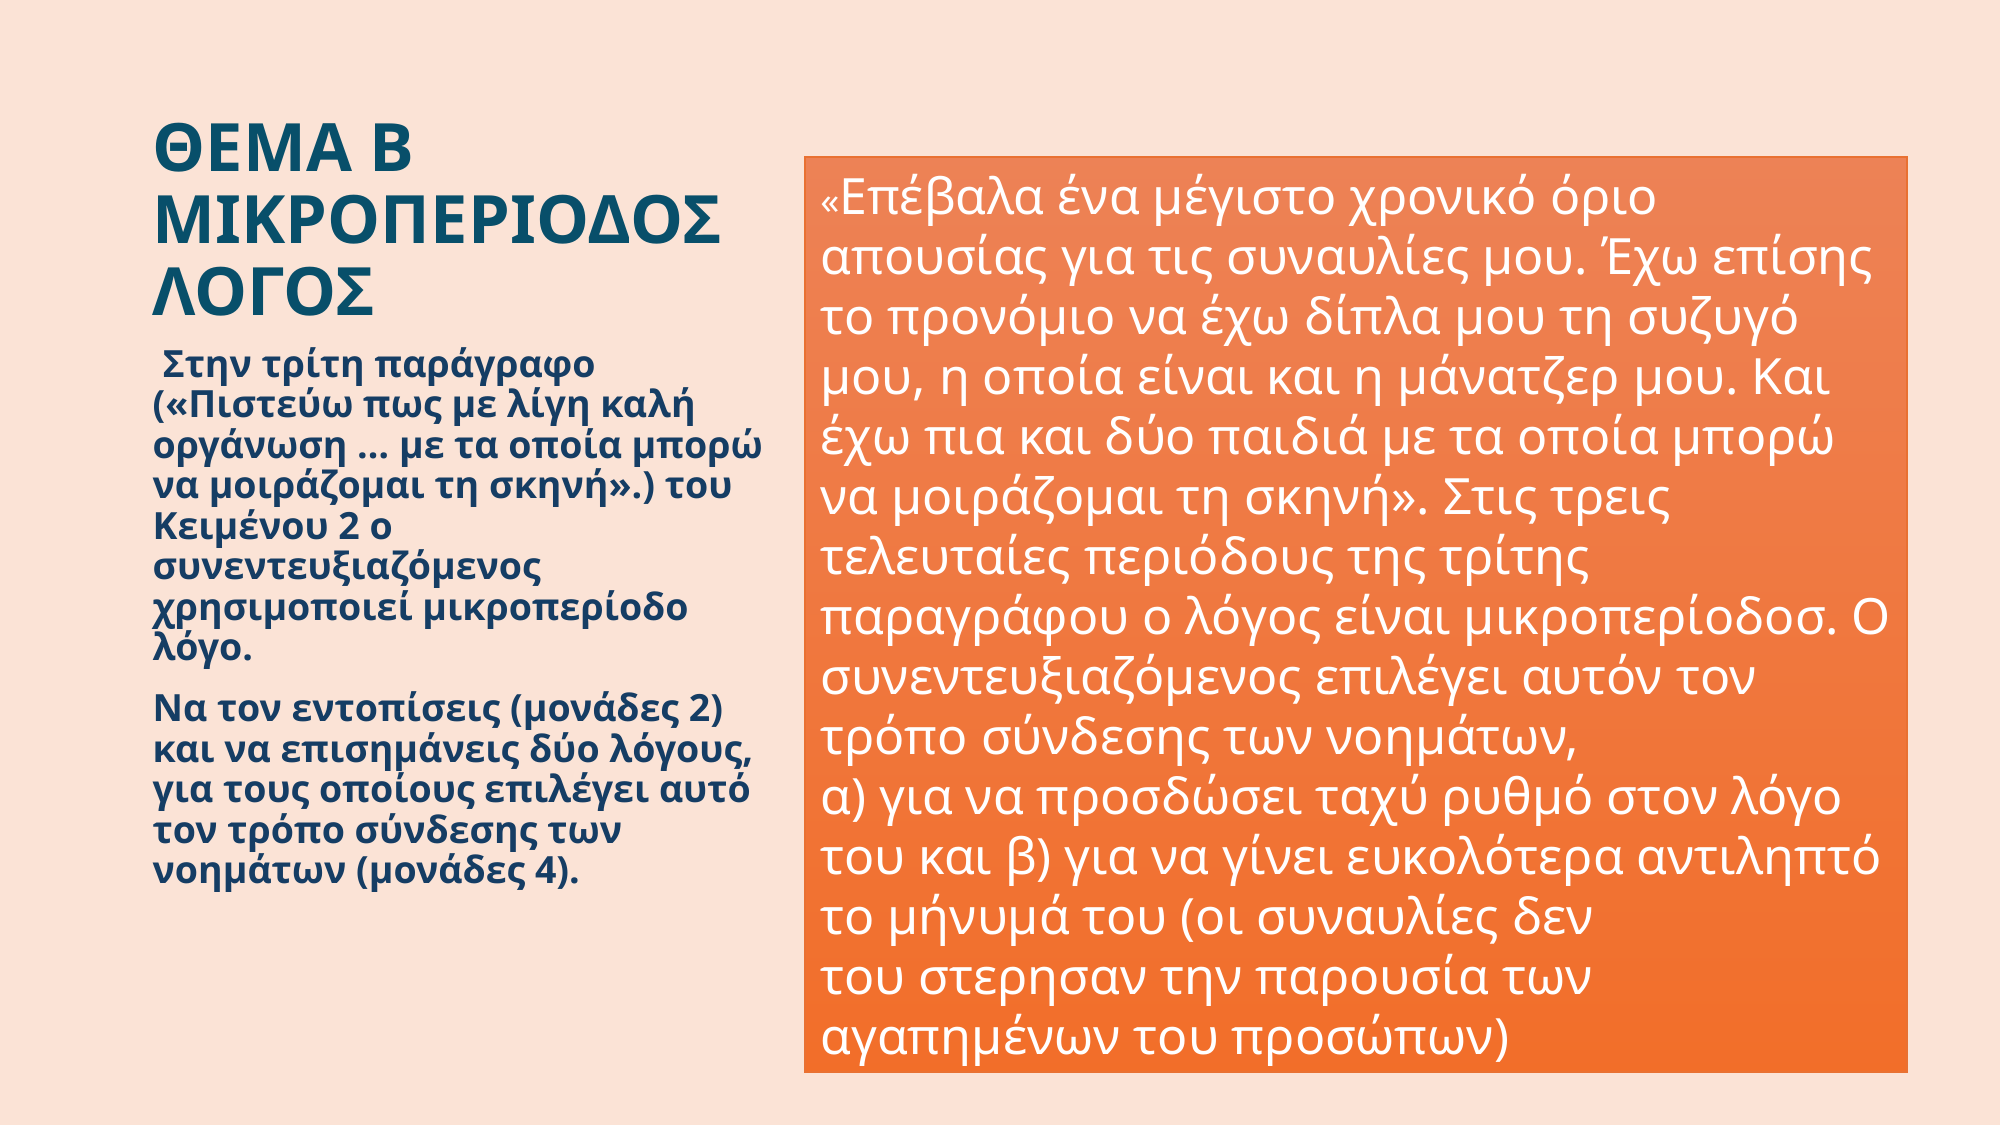

# ΘΕΜΑ Β ΜΙΚΡΟΠΕΡΙΟΔΟΣ ΛΟΓΟΣ
«Επέβαλα ένα μέγιστο χρονικό όριο απουσίας για τις συναυλίες μου. Έχω επίσης το προνόμιο να έχω δίπλα μου τη συζυγό μου, η οποία είναι και η μάνατζερ μου. Και έχω πια και δύο παιδιά με τα οποία μπορώ να μοιράζομαι τη σκηνή». Στις τρεις τελευταίες περιόδους της τρίτης παραγράφου ο λόγος είναι μικροπερίοδοσ. Ο συνεντευξιαζόμενος επιλέγει αυτόν τον τρόπο σύνδεσης των νοημάτων,
α) για να προσδώσει ταχύ ρυθμό στον λόγο του και β) για να γίνει ευκολότερα αντιληπτό το μήνυμά του (οι συναυλίες δεν του στερησαν την παρουσία των αγαπημένων του προσώπων)
«Πιστεύω πως με λίγη καλή οργάνωση μπορεί να βρεις τρόπο για να αφοσιωθείς στους αγαπημένους σου. Όπως συχνά λέω, δεν είναι ο χρόνος της παρουσίας μου στο σπίτι αυτό που έχει σημασία όσο η ποιότητα του χρόνου που περνάμε μαζί ως οικογένεια. Επέβαλα ένα μέγιστο χρονικό όριο απουσίας για τις συναυλίες μου. Έχω επίσης το προνόμιο να έχω δίπλα μου τη σύζυγό μου, η οποία είναι και η μάνατζέρ μου. Και έχω πια και δύο παιδιά με τα οποία μπορώ να μοιράζομαι τη σκηνή».
 Στην τρίτη παράγραφο («Πιστεύω πως με λίγη καλή οργάνωση … με τα οποία μπορώ να μοιράζομαι τη σκηνή».) του Κειμένου 2 ο συνεντευξιαζόμενος χρησιμοποιεί μικροπερίοδο λόγο.
Να τον εντοπίσεις (μονάδες 2) και να επισημάνεις δύο λόγους, για τους οποίους επιλέγει αυτό τον τρόπο σύνδεσης των νοημάτων (μονάδες 4).